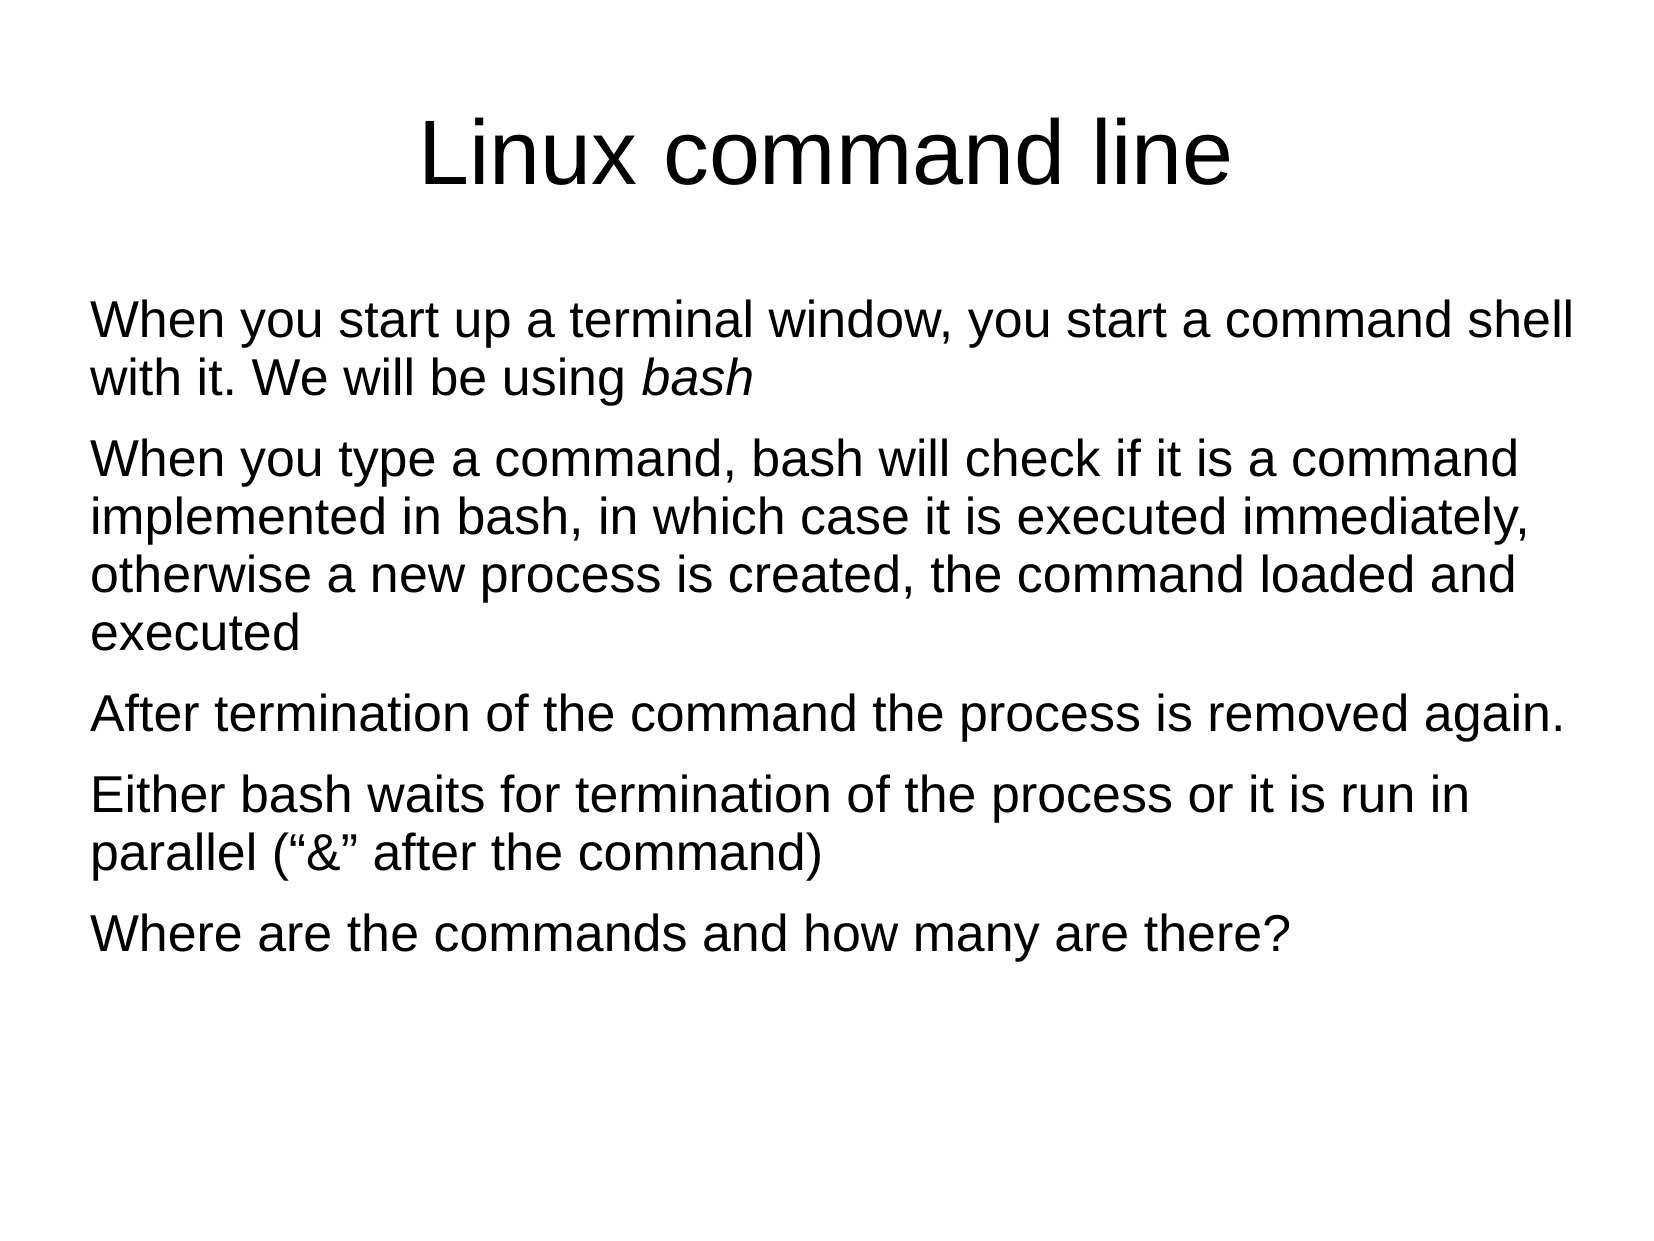

# Linux command line
When you start up a terminal window, you start a command shell with it. We will be using bash
When you type a command, bash will check if it is a command implemented in bash, in which case it is executed immediately, otherwise a new process is created, the command loaded and executed
After termination of the command the process is removed again.
Either bash waits for termination of the process or it is run in parallel (“&” after the command)
Where are the commands and how many are there?